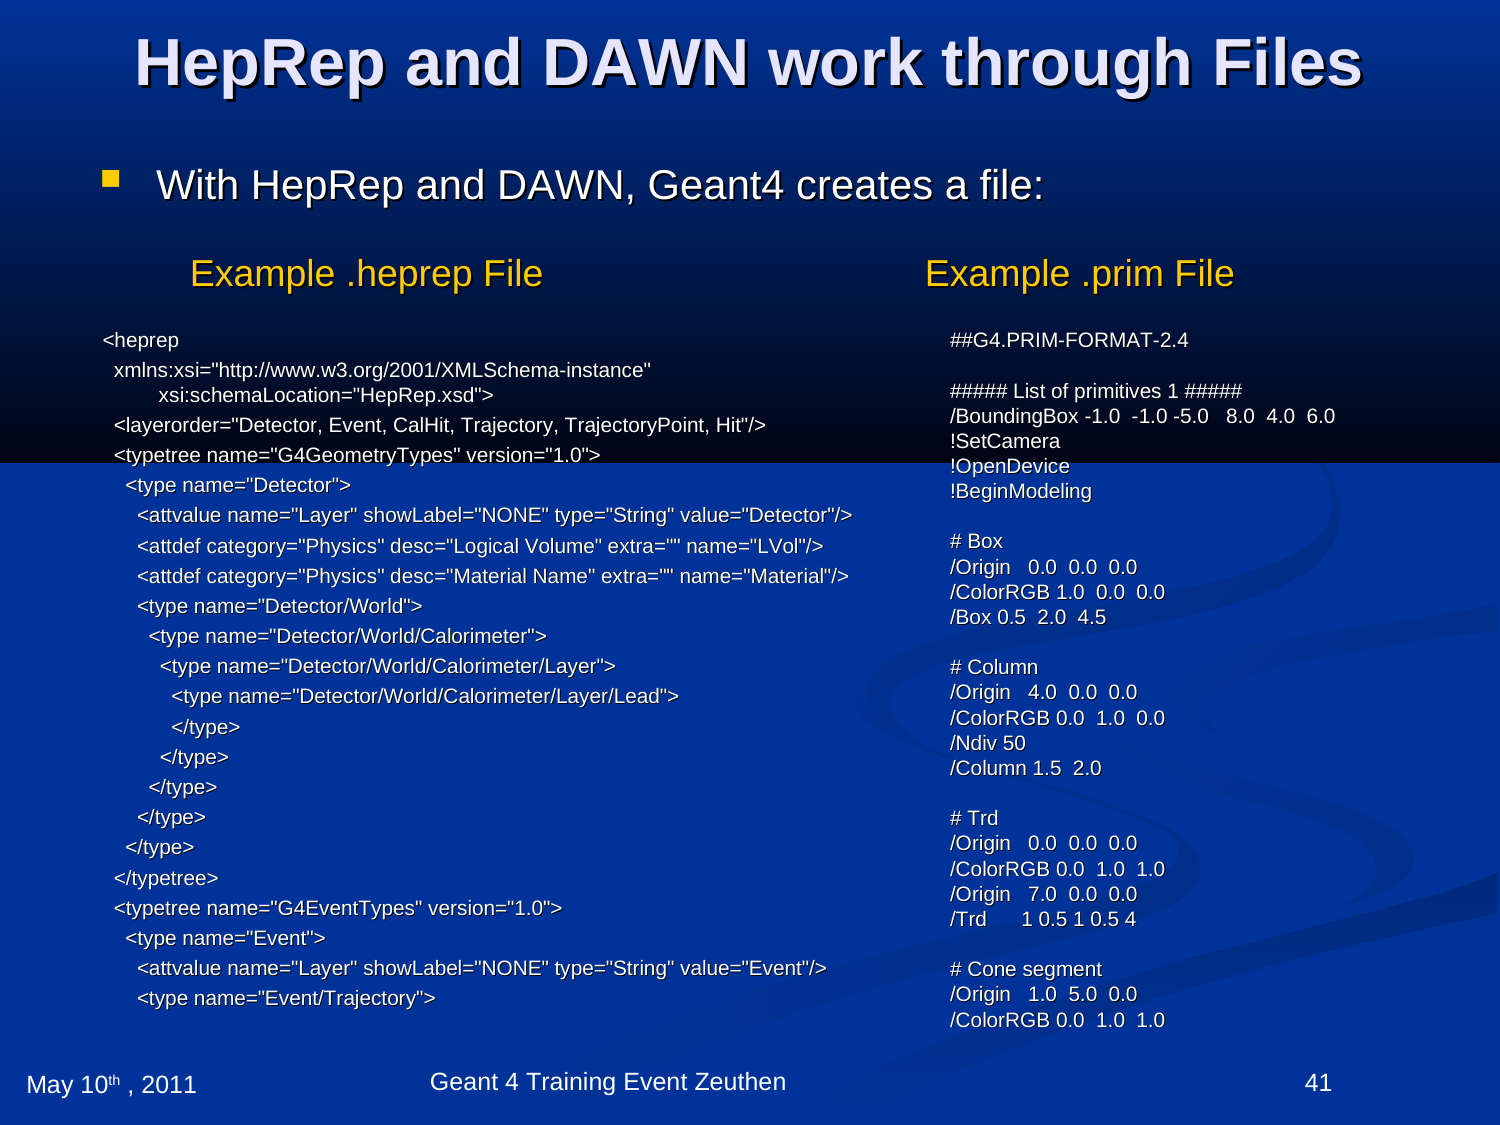

# HepRep and DAWN work through Files
With HepRep and DAWN, Geant4 creates a file:
Example .heprep File
Example .prim File
<heprep
 xmlns:xsi="http://www.w3.org/2001/XMLSchema-instance" xsi:schemaLocation="HepRep.xsd">
 <layerorder="Detector, Event, CalHit, Trajectory, TrajectoryPoint, Hit"/>
 <typetree name="G4GeometryTypes" version="1.0">
 <type name="Detector">
 <attvalue name="Layer" showLabel="NONE" type="String" value="Detector"/>
 <attdef category="Physics" desc="Logical Volume" extra="" name="LVol"/>
 <attdef category="Physics" desc="Material Name" extra="" name="Material"/>
 <type name="Detector/World">
 <type name="Detector/World/Calorimeter">
 <type name="Detector/World/Calorimeter/Layer">
 <type name="Detector/World/Calorimeter/Layer/Lead">
 </type>
 </type>
 </type>
 </type>
 </type>
 </typetree>
 <typetree name="G4EventTypes" version="1.0">
 <type name="Event">
 <attvalue name="Layer" showLabel="NONE" type="String" value="Event"/>
 <type name="Event/Trajectory">
##G4.PRIM-FORMAT-2.4
##### List of primitives 1 #####
/BoundingBox -1.0 -1.0 -5.0 8.0 4.0 6.0
!SetCamera
!OpenDevice
!BeginModeling
# Box
/Origin 0.0 0.0 0.0
/ColorRGB 1.0 0.0 0.0
/Box 0.5 2.0 4.5
# Column
/Origin 4.0 0.0 0.0
/ColorRGB 0.0 1.0 0.0
/Ndiv 50
/Column 1.5 2.0
# Trd
/Origin 0.0 0.0 0.0
/ColorRGB 0.0 1.0 1.0
/Origin 7.0 0.0 0.0
/Trd 1 0.5 1 0.5 4
# Cone segment
/Origin 1.0 5.0 0.0
/ColorRGB 0.0 1.0 1.0
Introduction to Geant4 Visualization J. Perl
10 January 2011
41